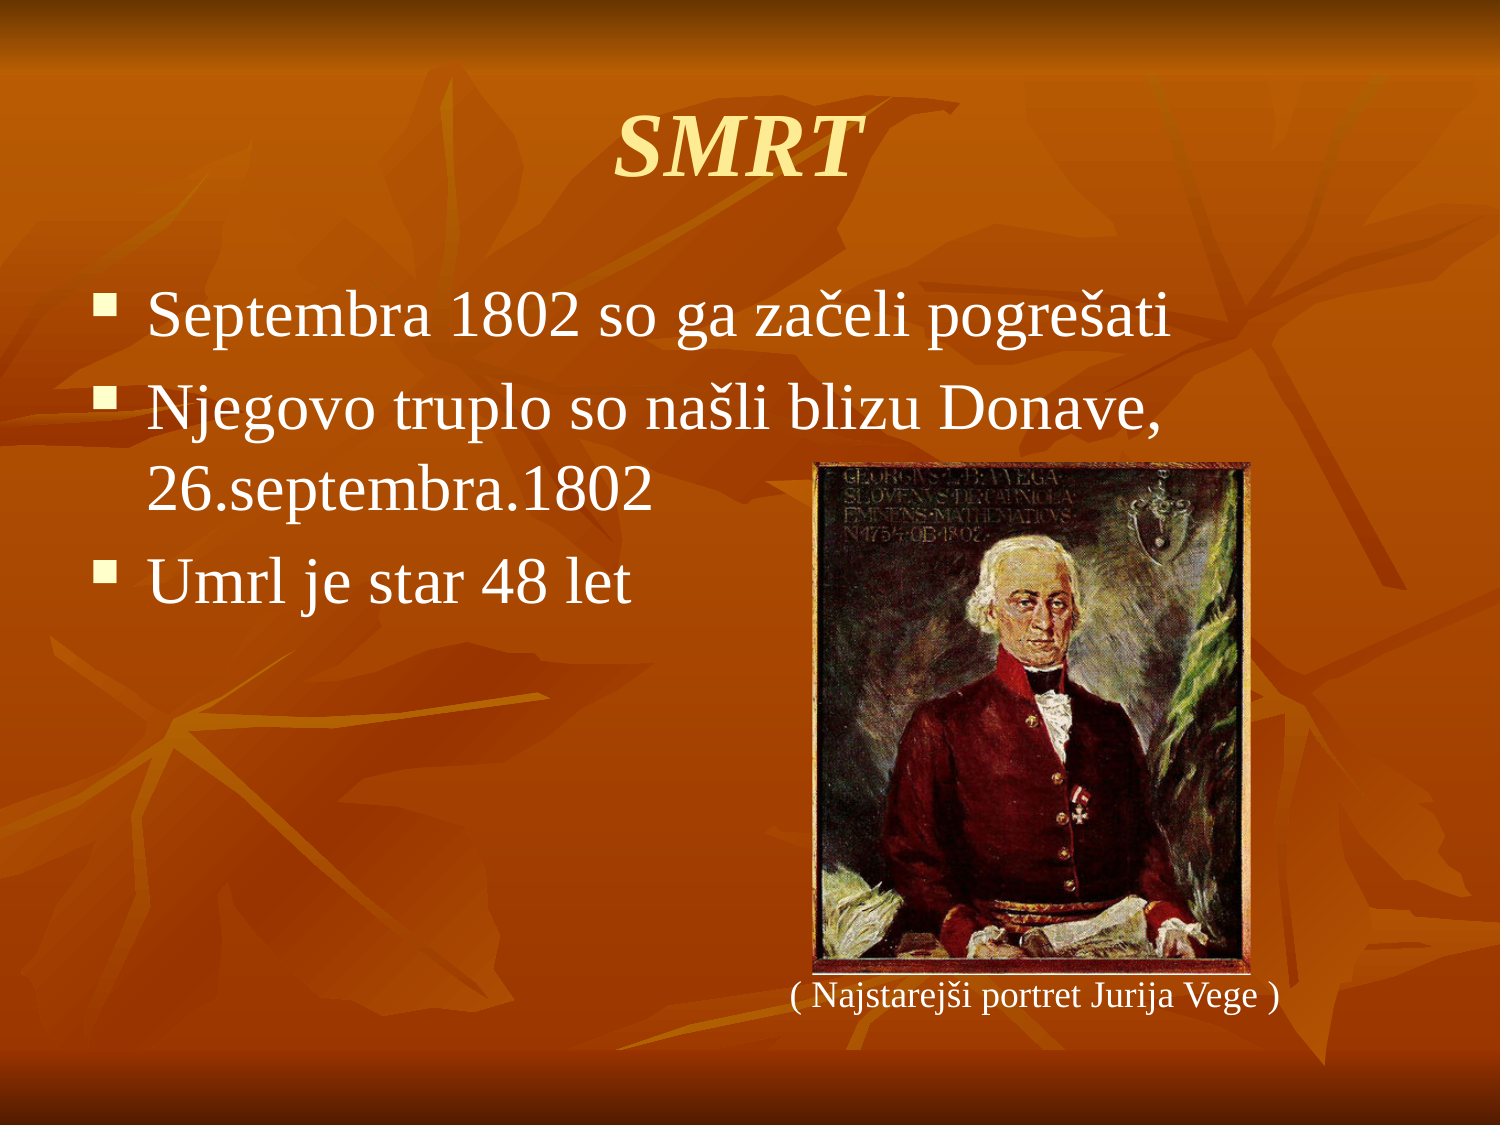

# SMRT
Septembra 1802 so ga začeli pogrešati
Njegovo truplo so našli blizu Donave, 26.septembra.1802
Umrl je star 48 let
( Najstarejši portret Jurija Vege )